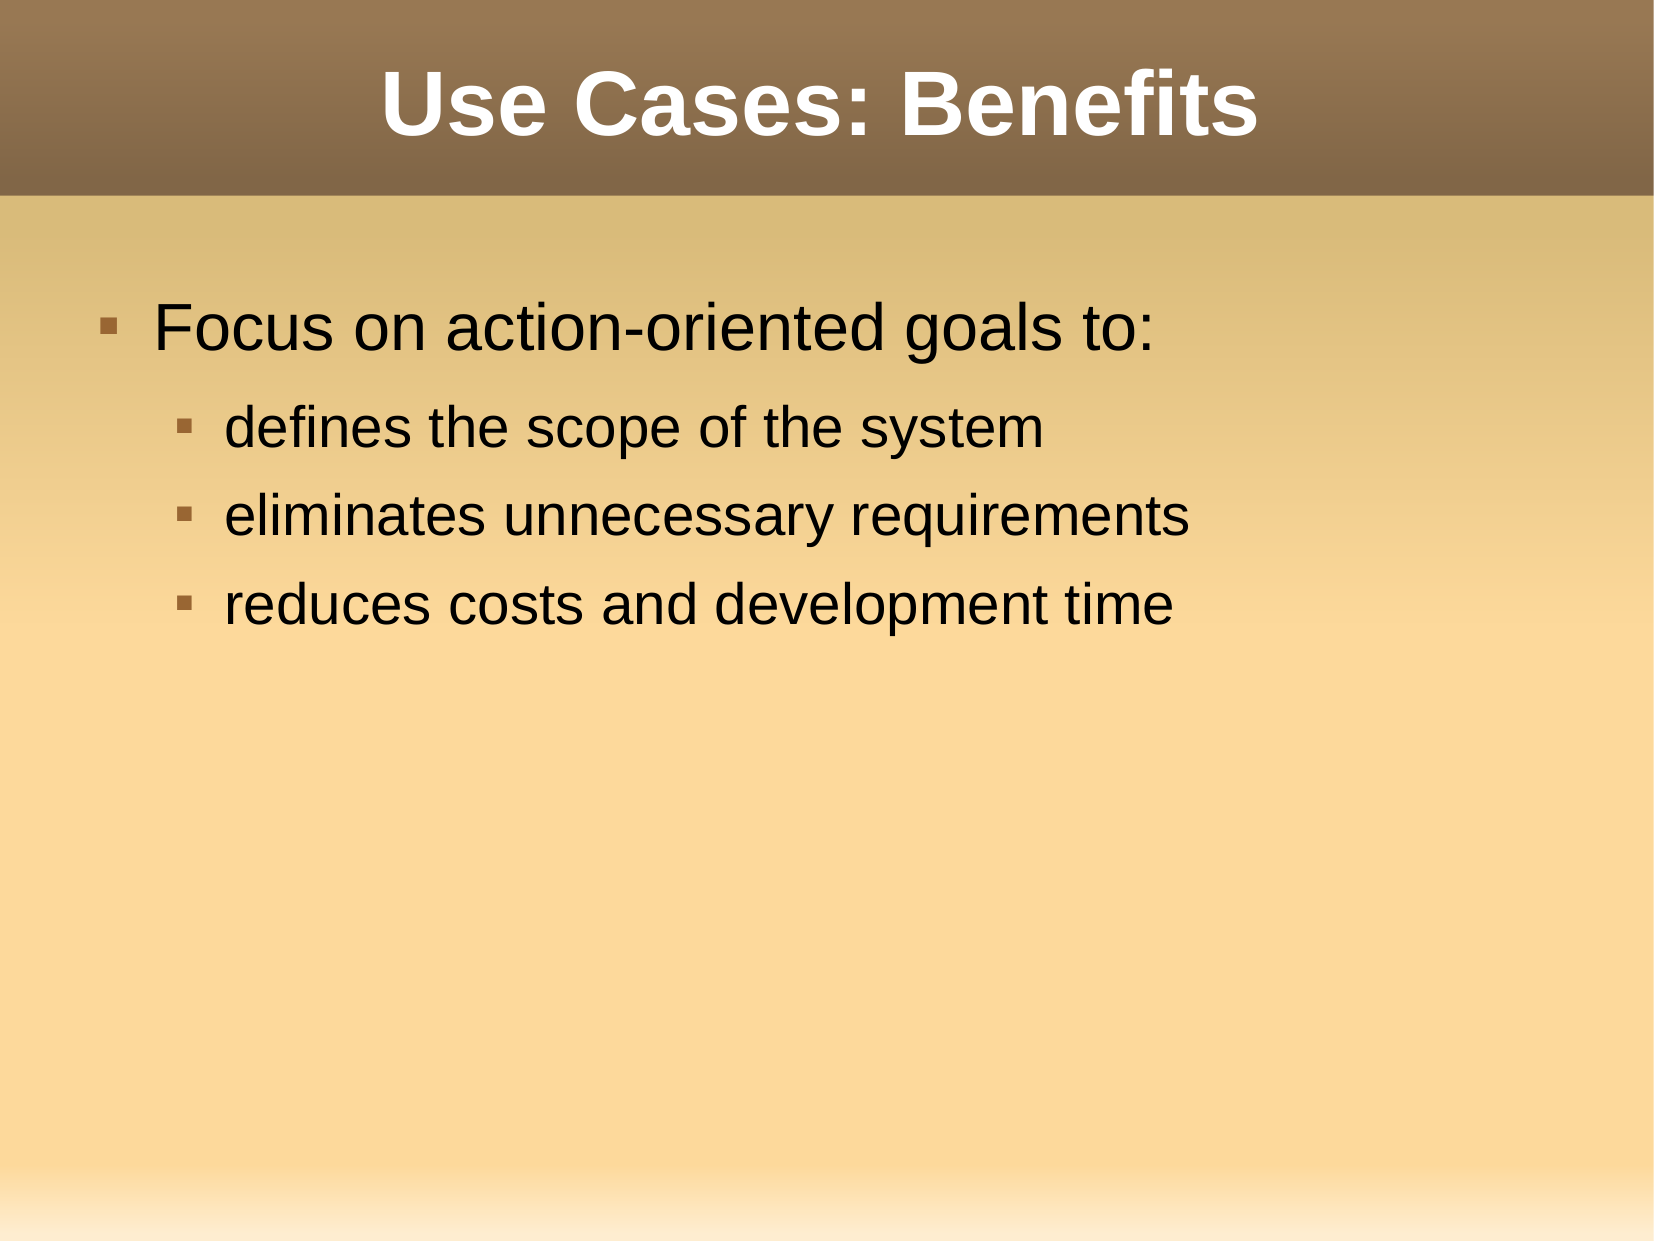

# Use Cases: Benefits
Focus on action-oriented goals to:
defines the scope of the system
eliminates unnecessary requirements
reduces costs and development time